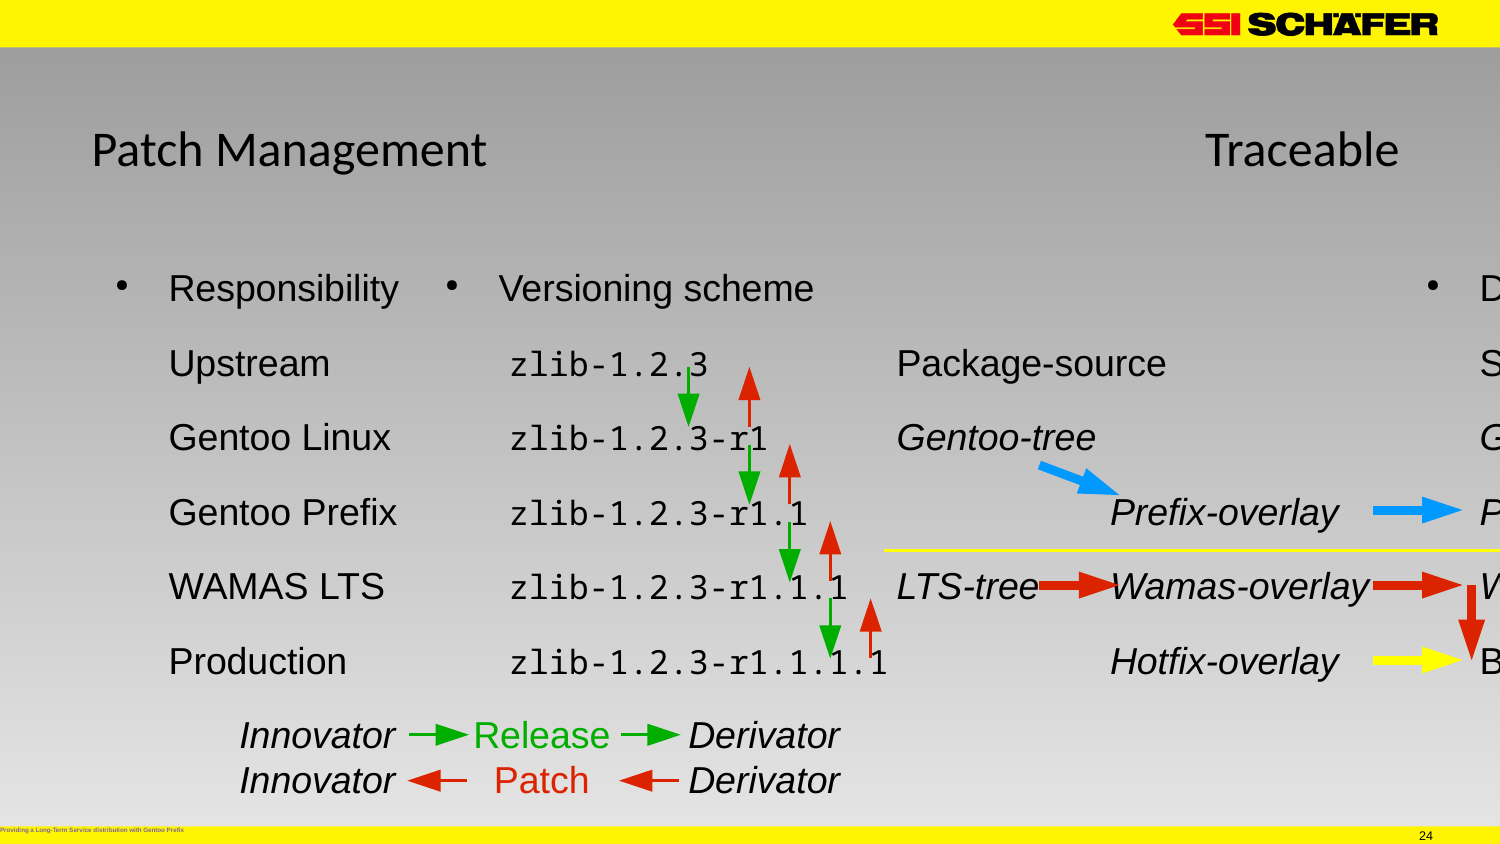

Patch Management
Traceable
Package-source
Gentoo-tree
LTS-tree
Prefix-overlay
Wamas-overlay
Hotfix-overlay
Responsibility
Upstream
Gentoo Linux
Gentoo Prefix
WAMAS LTS
Production
Innovator Release Derivator
Innovator Patch Derivator
# Versioning scheme
 zlib-1.2.3
 zlib-1.2.3-r1
 zlib-1.2.3-r1.1
 zlib-1.2.3-r1.1.1
 zlib-1.2.3-r1.1.1.1
Distributed as
Source-distfile
Gentoo-tree
Prefix-tree
WLTS-tree
Binary
© 2015 SSI Schäfer